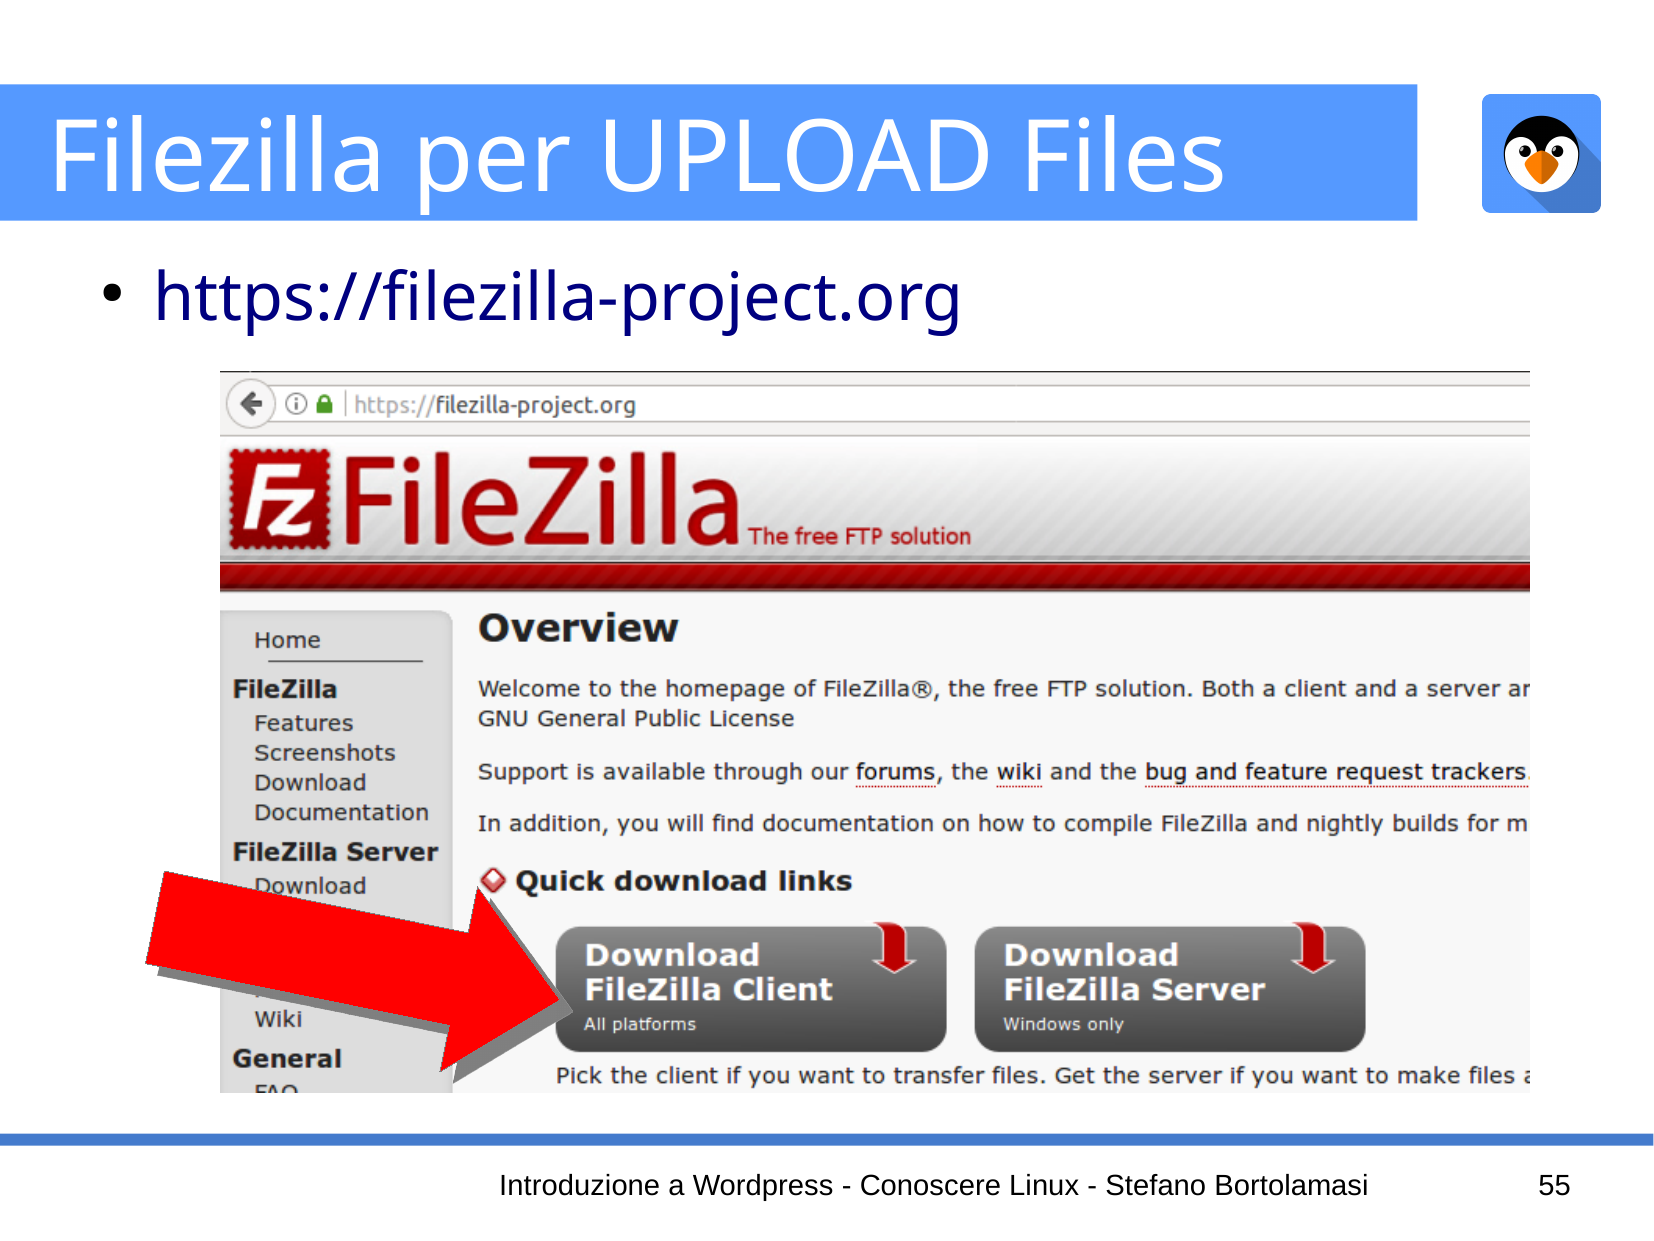

# Filezilla per UPLOAD Files
https://filezilla-project.org
Introduzione a Wordpress - Conoscere Linux - Stefano Bortolamasi
55